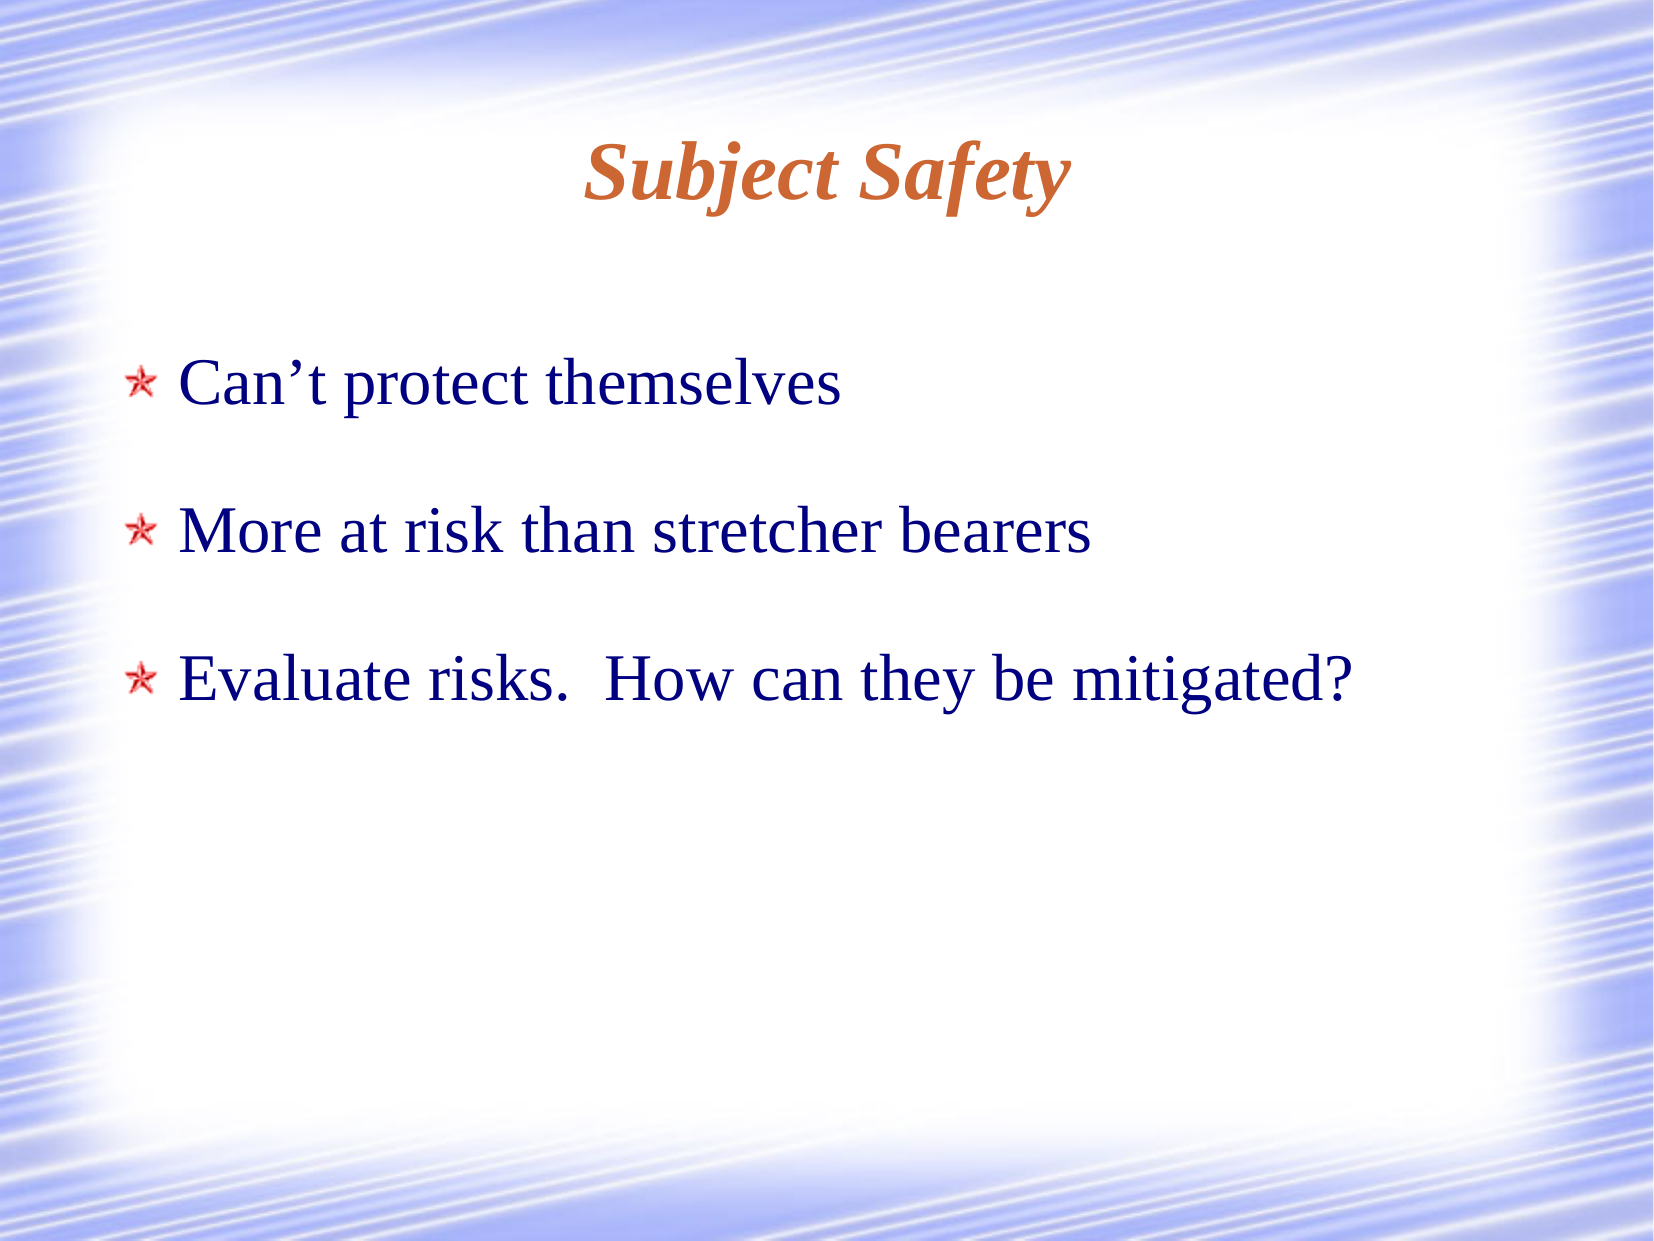

# Subject Safety
 Can’t protect themselves
 More at risk than stretcher bearers
 Evaluate risks. How can they be mitigated?